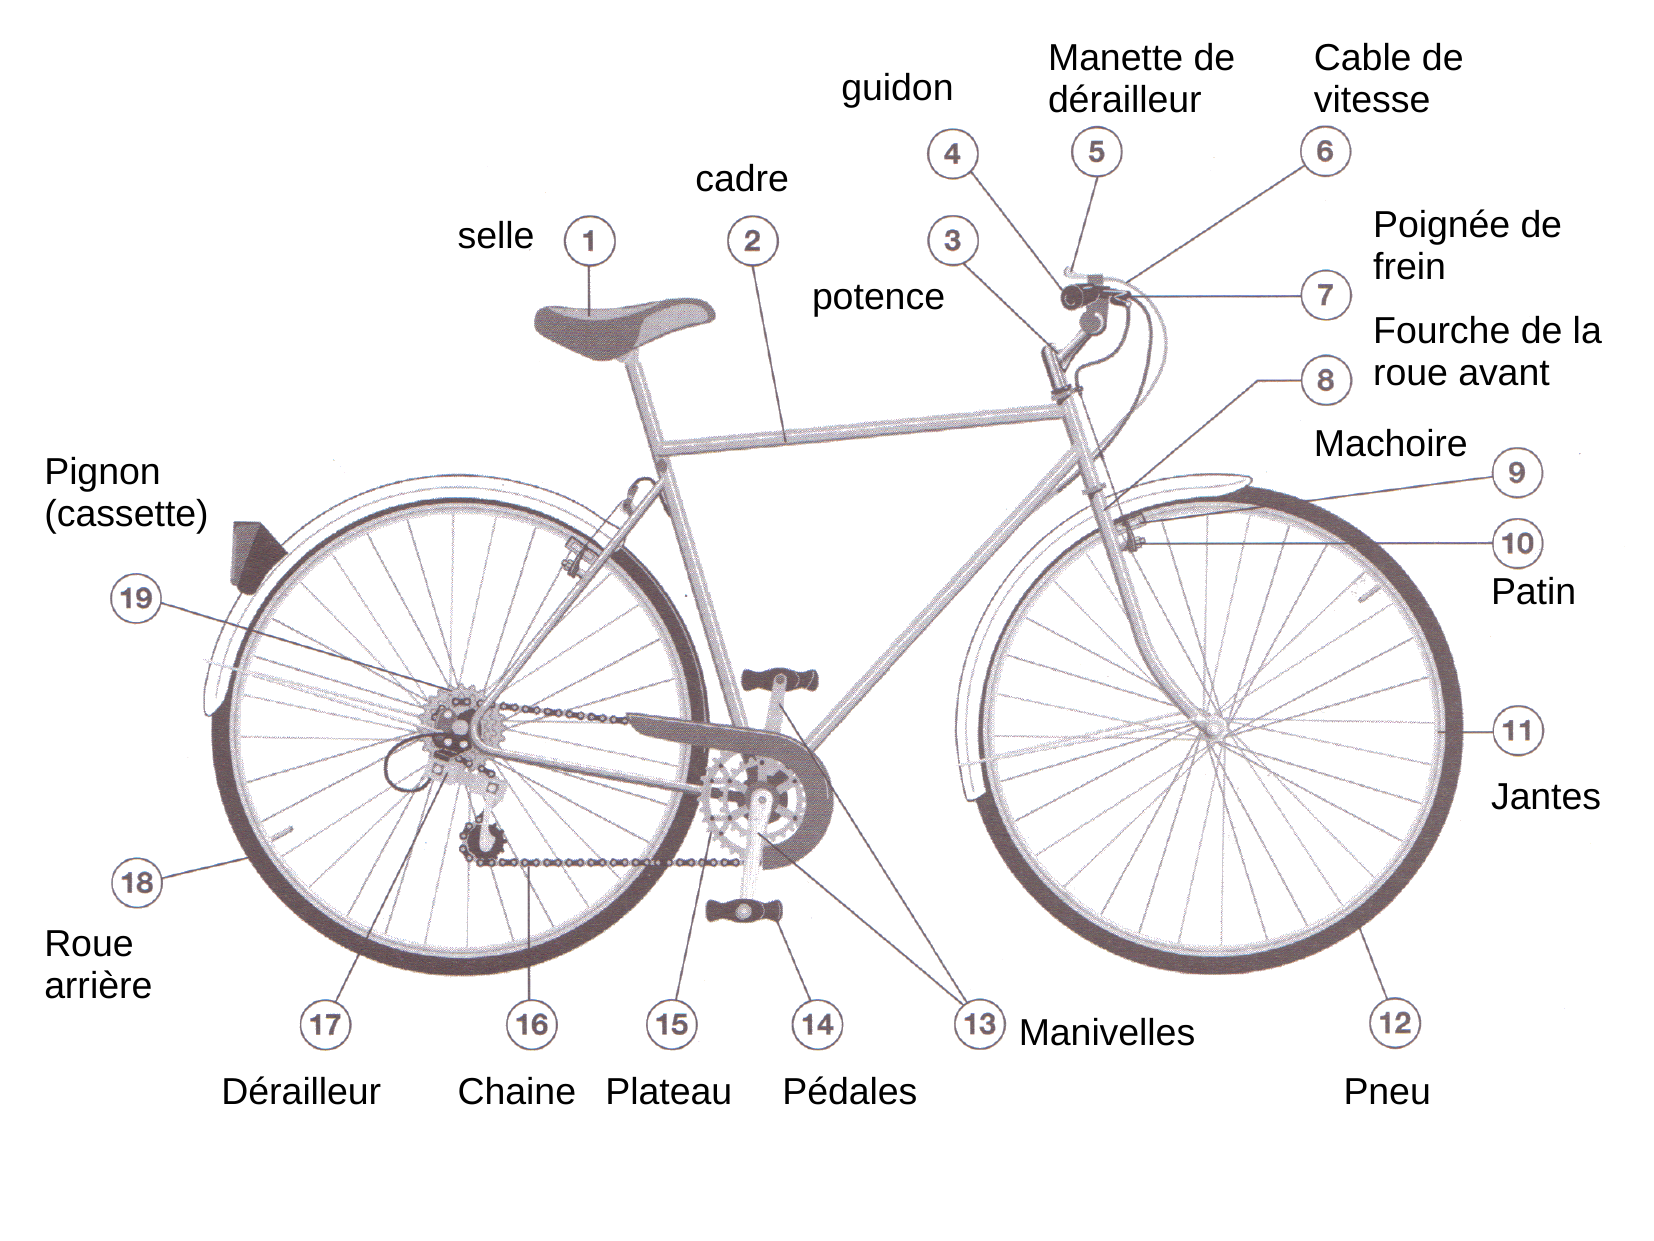

Manette de dérailleur
Cable de vitesse
guidon
cadre
Poignée de frein
selle
potence
Fourche de la roue avant
Machoire
Pignon (cassette)
Patin
Jantes
Roue arrière
Manivelles
Dérailleur
Chaine
Plateau
Pédales
Pneu